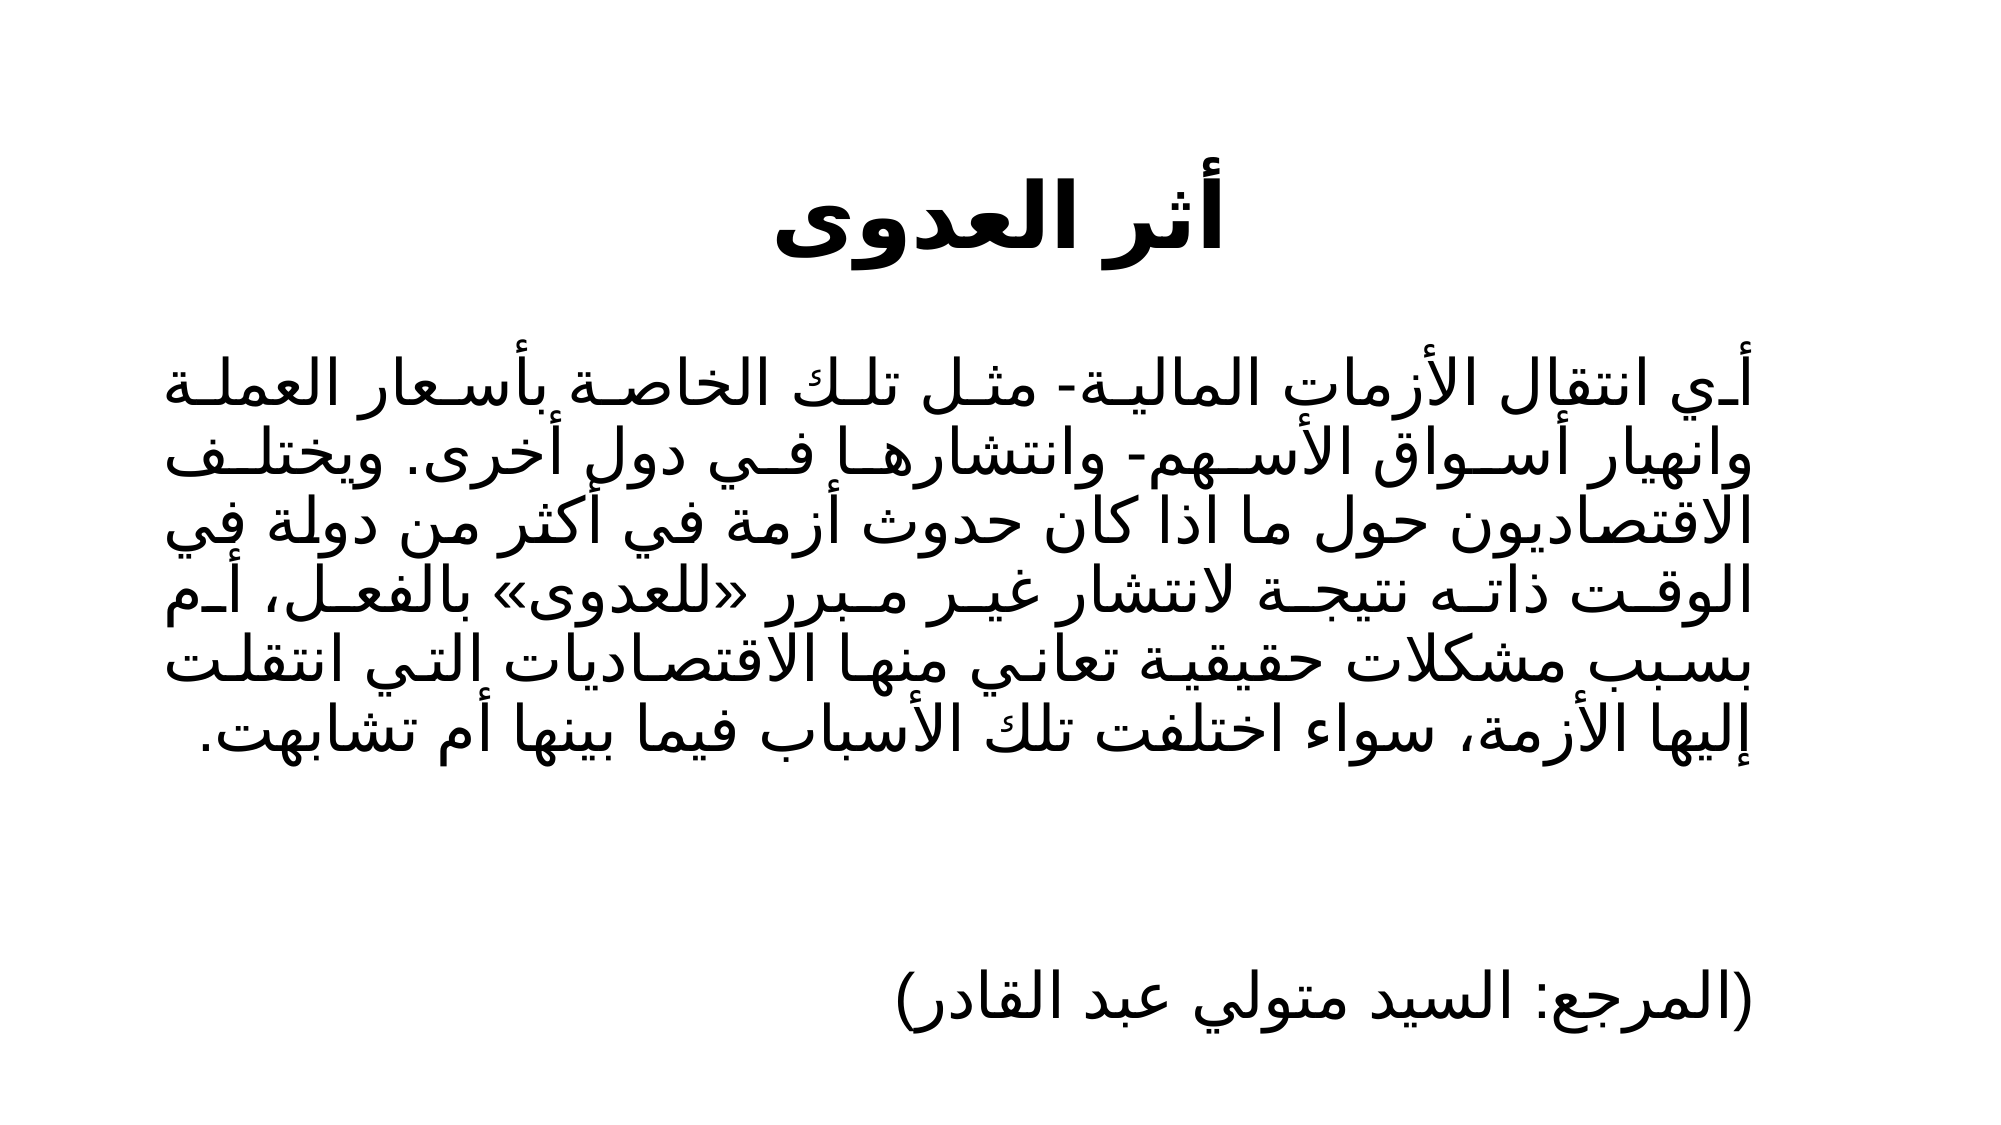

# أثر العدوى
أي انتقال الأزمات المالية- مثل تلك الخاصة بأسعار العملة وانهيار أسواق الأسهم- وانتشارها في دول أخرى. ويختلف الاقتصاديون حول ما اذا كان حدوث أزمة في أكثر من دولة في الوقت ذاته نتيجة لانتشار غير مبرر «للعدوى» بالفعل، أم بسبب مشكلات حقيقية تعاني منها الاقتصاديات التي انتقلت إليها الأزمة، سواء اختلفت تلك الأسباب فيما بينها أم تشابهت.
(المرجع: السيد متولي عبد القادر)